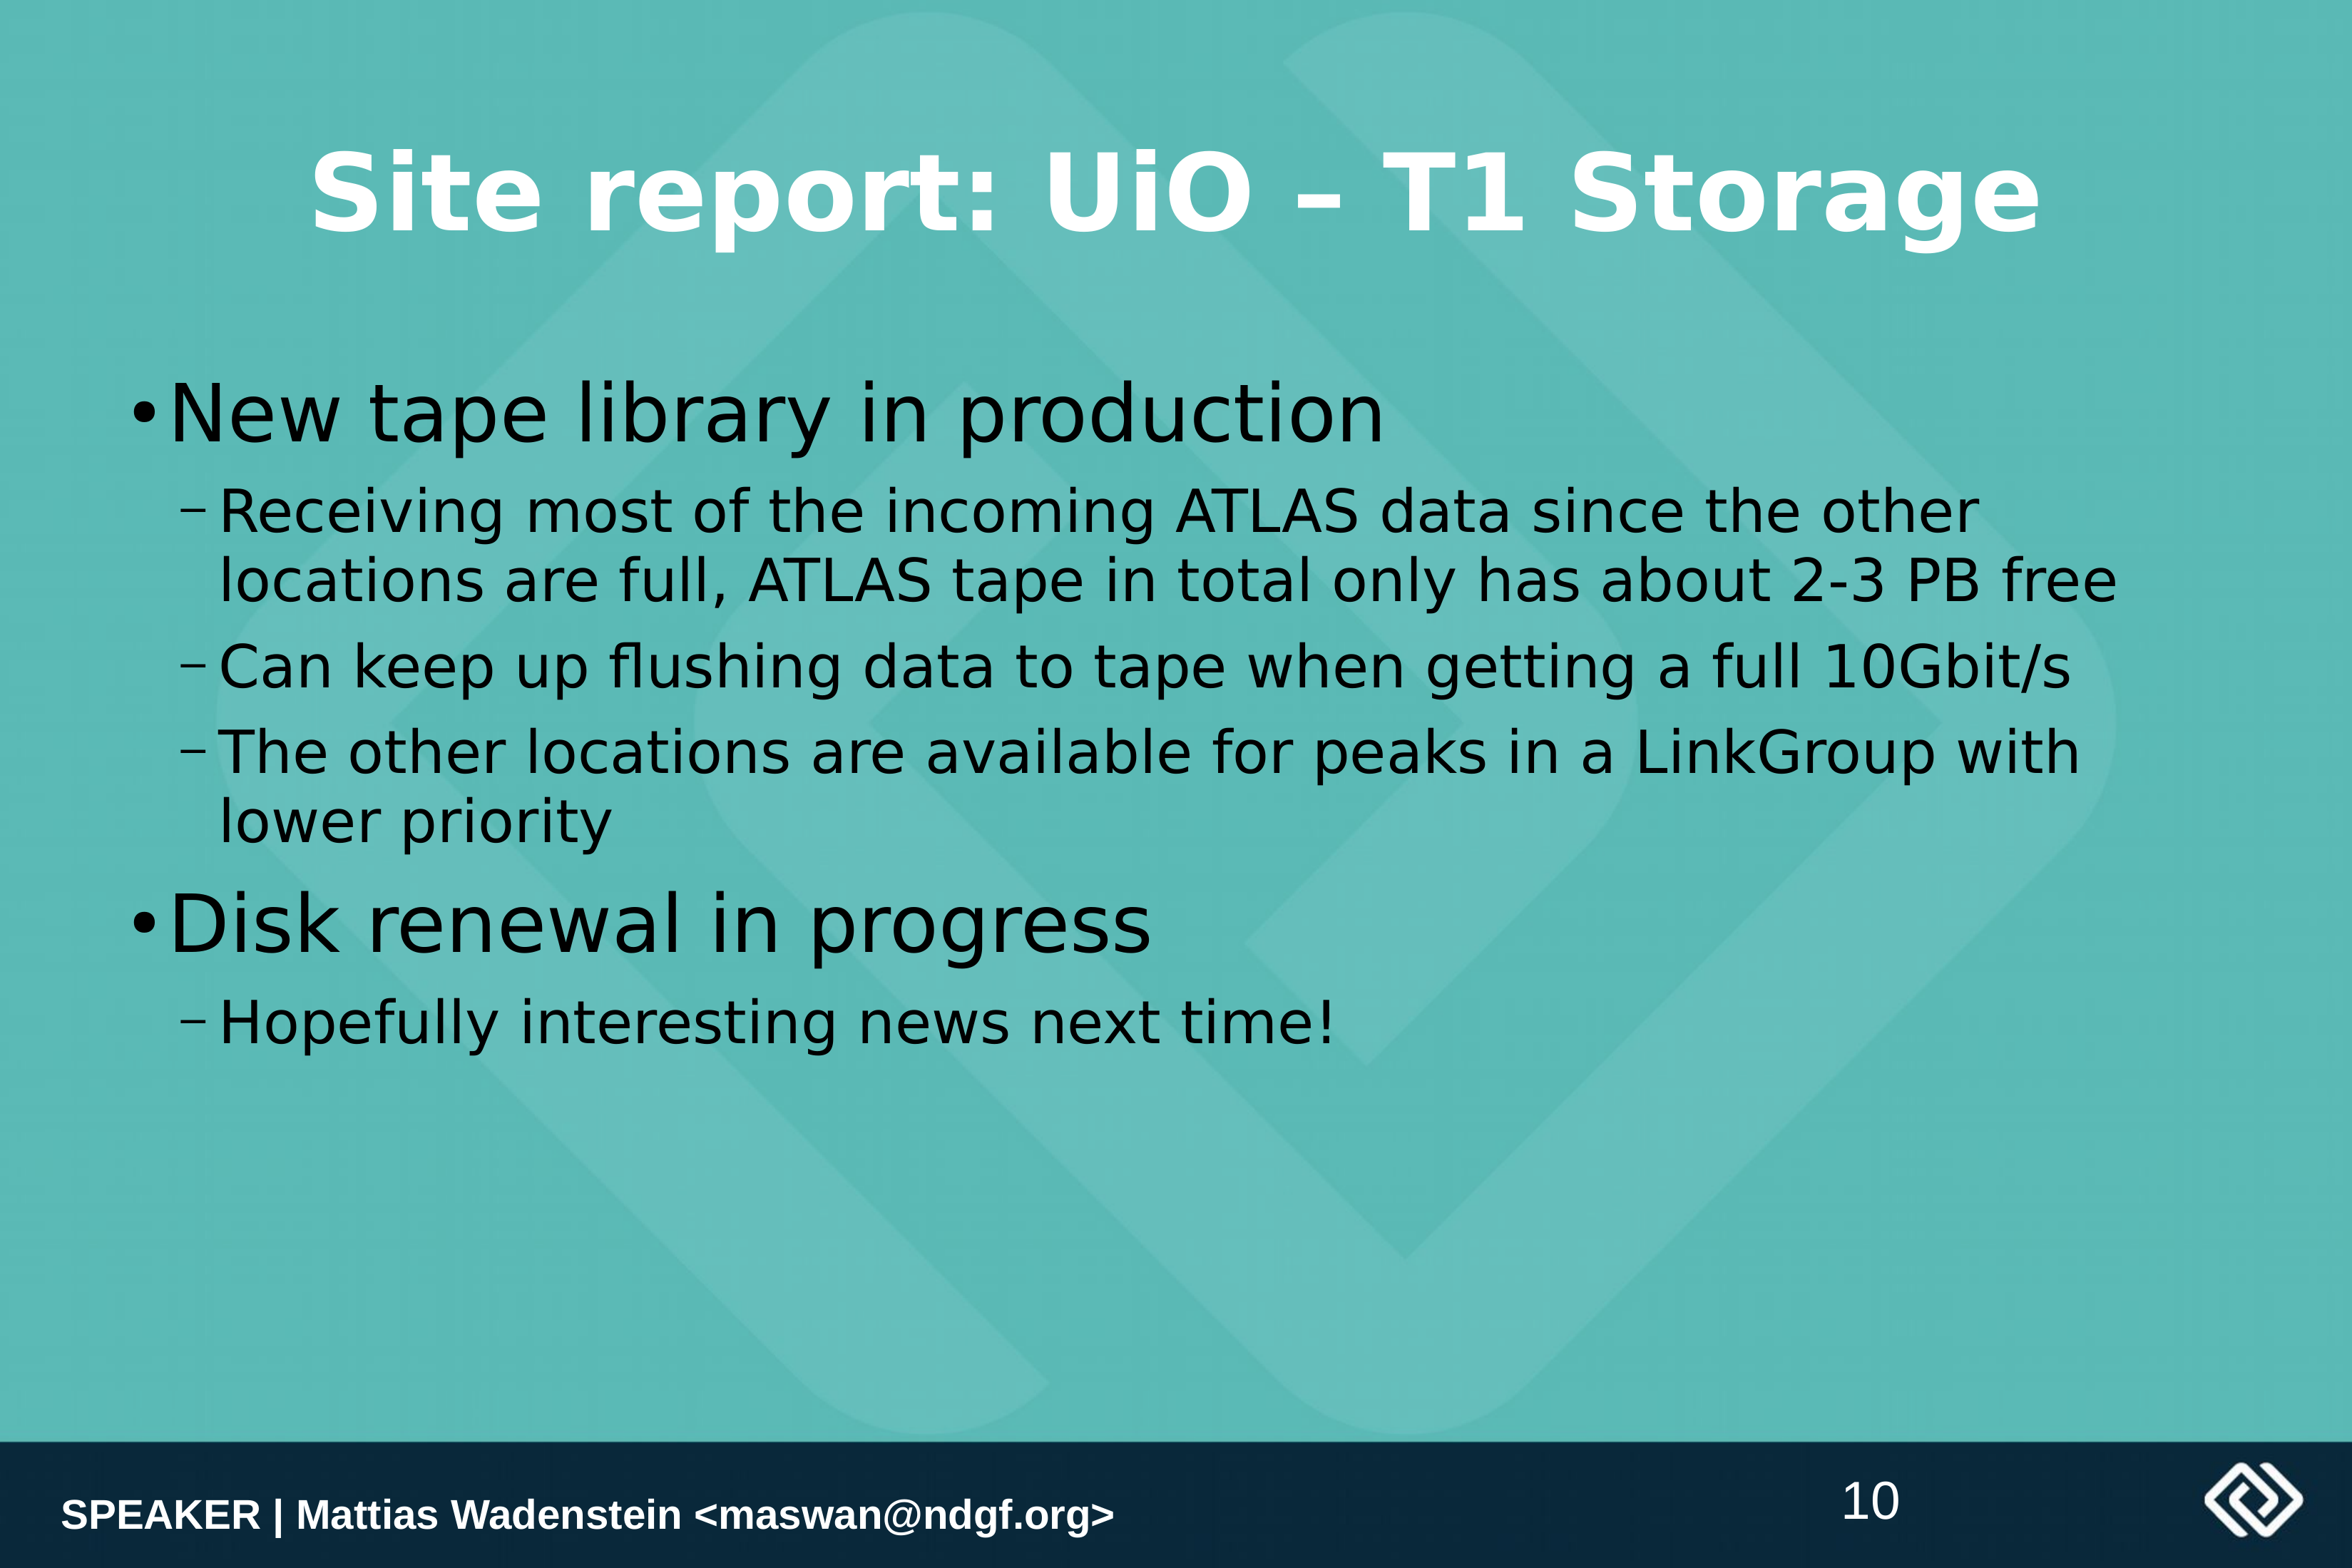

# Site report: UiO – T1 Storage
New tape library in production
Receiving most of the incoming ATLAS data since the other locations are full, ATLAS tape in total only has about 2-3 PB free
Can keep up flushing data to tape when getting a full 10Gbit/s
The other locations are available for peaks in a LinkGroup with lower priority
Disk renewal in progress
Hopefully interesting news next time!